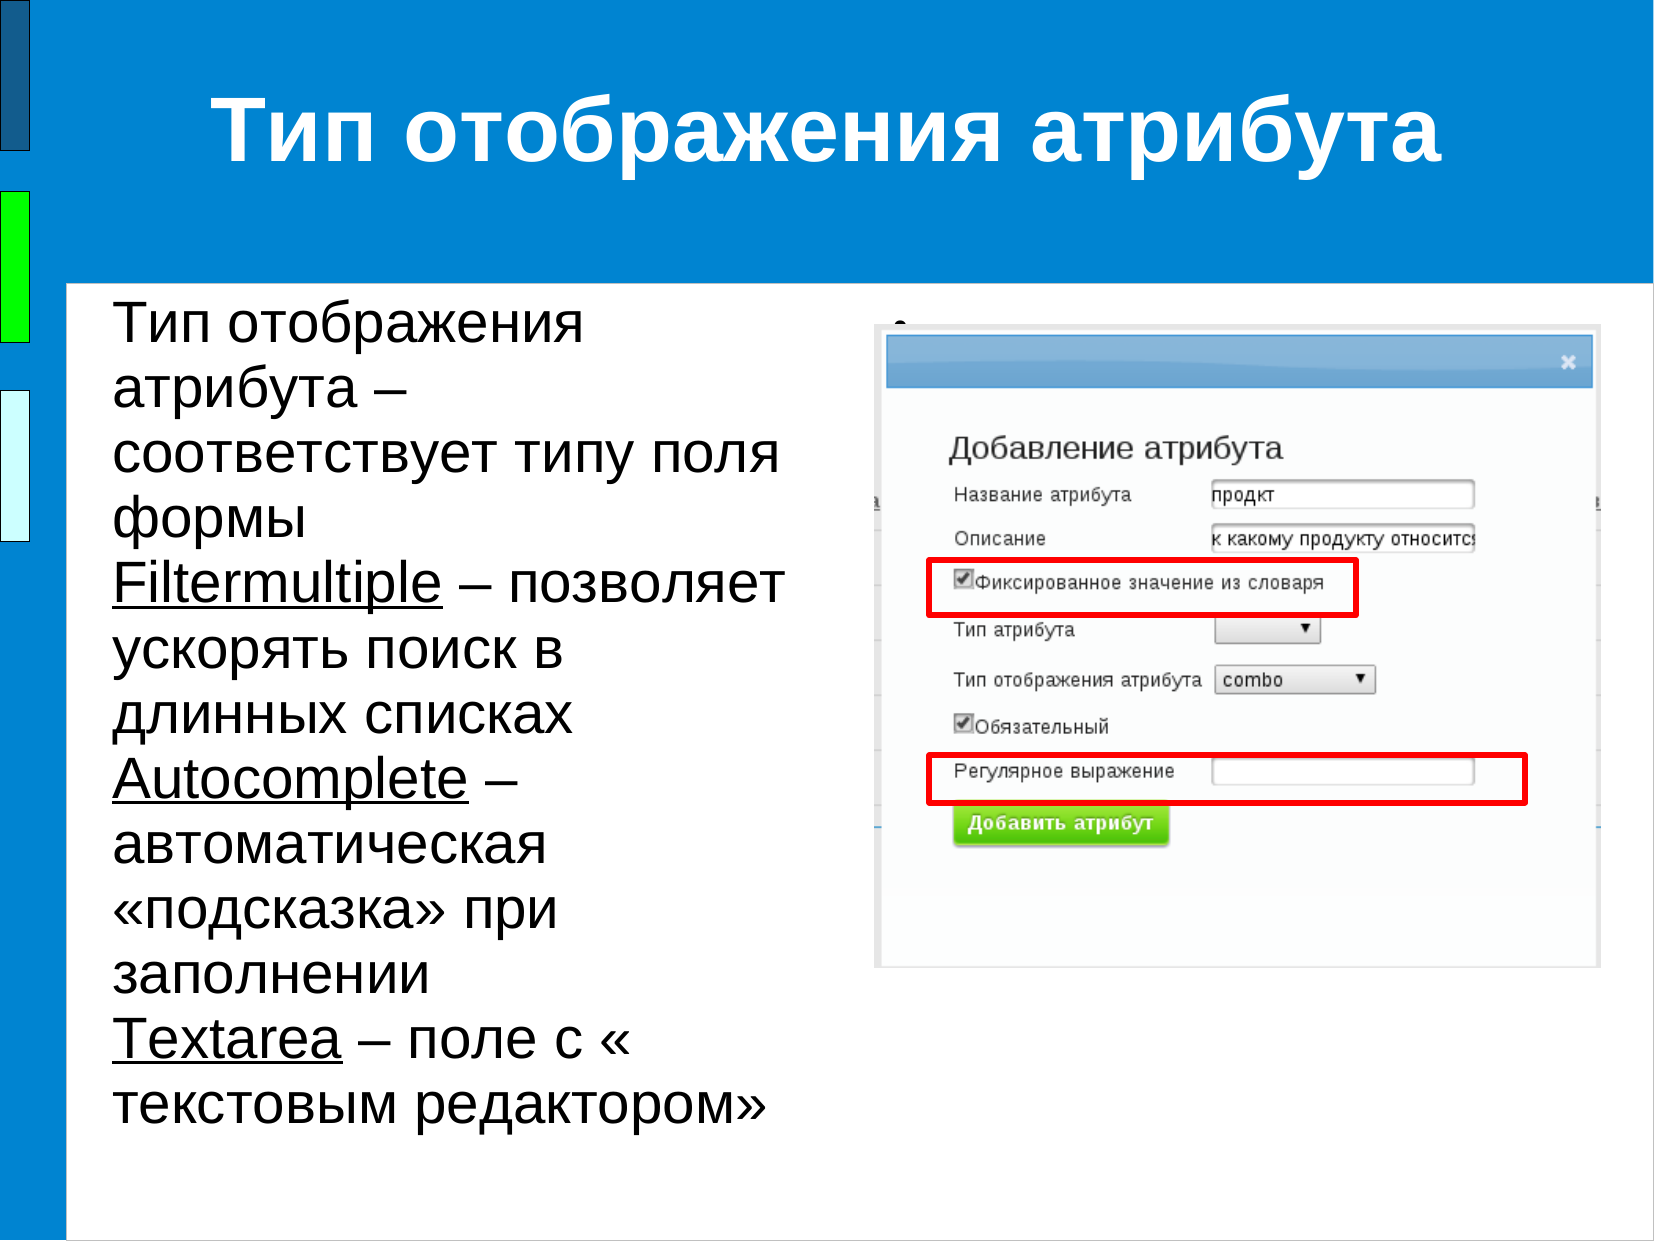

# Тип отображения атрибута
Тип отображения атрибута – соответствует типу поля формы
Filtermultiple – позволяет ускорять поиск в длинных списках
Autocomplete – автоматическая «подсказка» при заполнении
Textarea – поле с « текстовым редактором»
ООО "Альфа-Интегрум", 2013г.